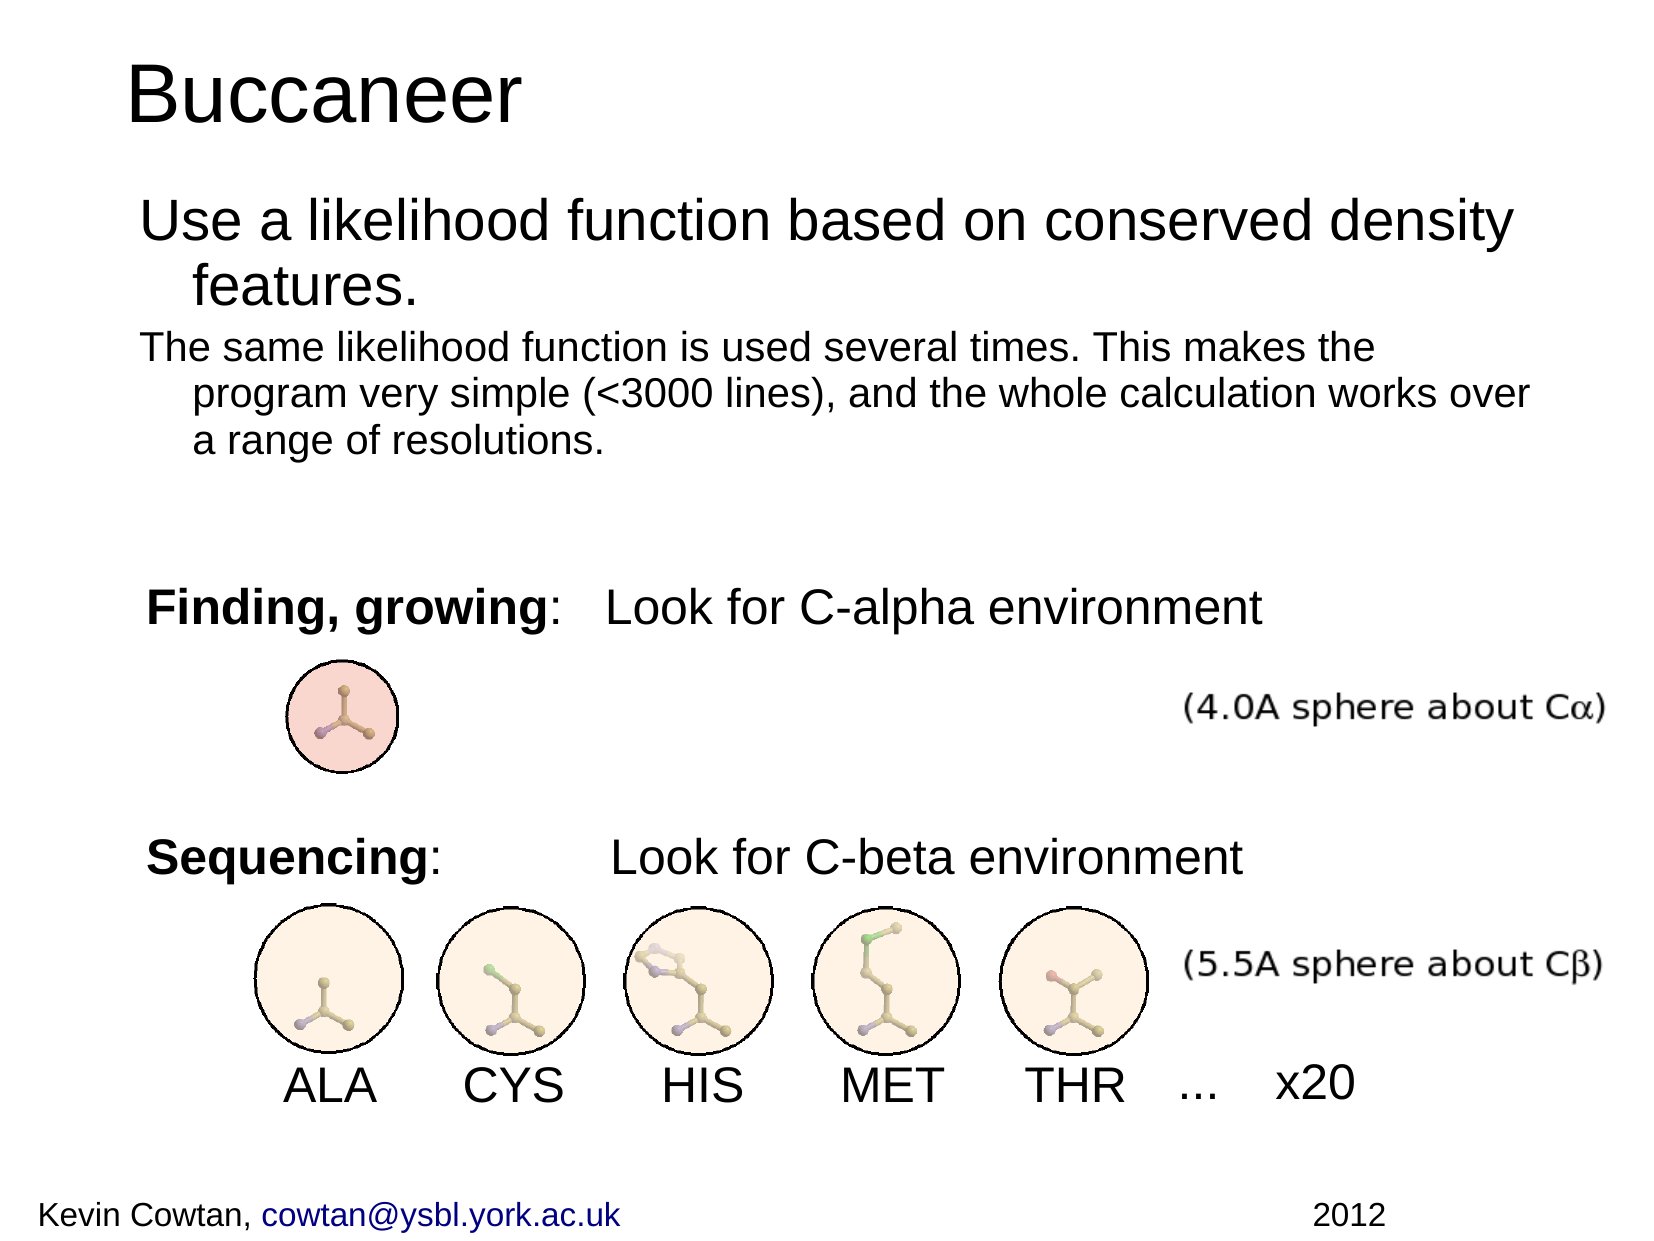

# Buccaneer
Use a likelihood function based on conserved density features.
The same likelihood function is used several times. This makes the program very simple (<3000 lines), and the whole calculation works over a range of resolutions.
Finding, growing: Look for C-alpha environment
Sequencing: Look for C-beta environment
... x20
ALA
CYS
HIS
MET
THR